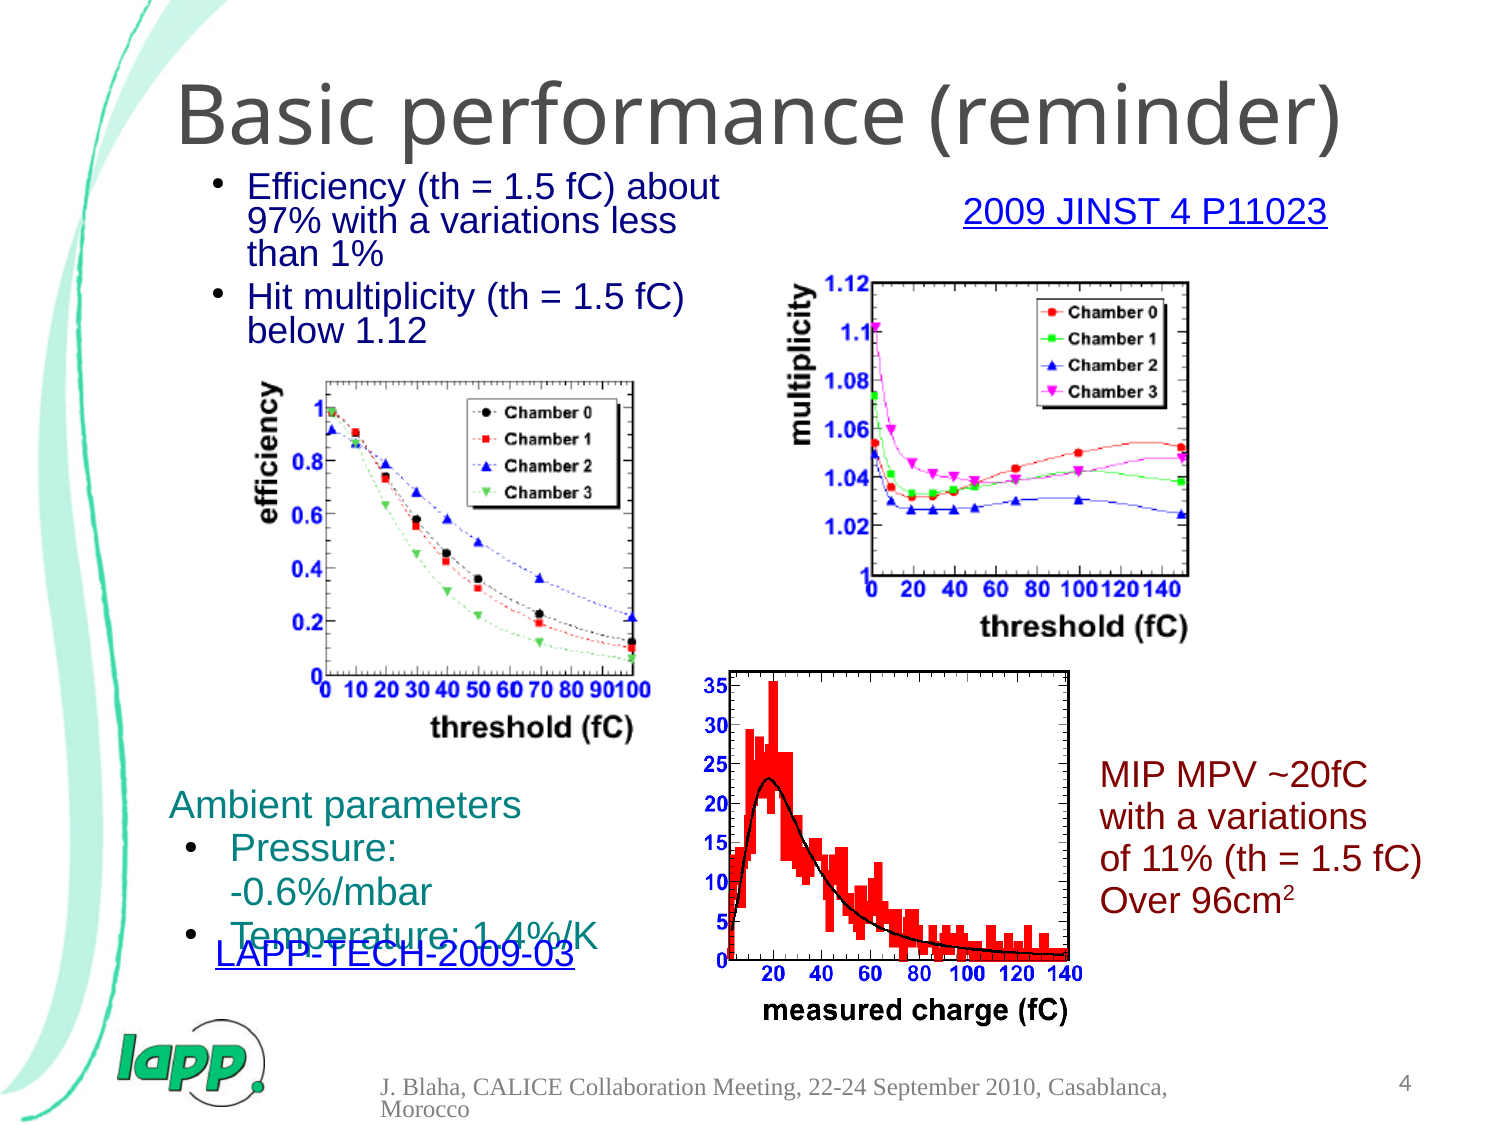

Basic performance (reminder)
#
Efficiency (th = 1.5 fC) about 97% with a variations less than 1%
Hit multiplicity (th = 1.5 fC) below 1.12
2009 JINST 4 P11023
MIP MPV ~20fC
with a variations
of 11% (th = 1.5 fC)
Over 96cm2
Ambient parameters
Pressure: -0.6%/mbar
Temperature: 1.4%/K
LAPP-TECH-2009-03
4
J. Blaha, CALICE Collaboration Meeting, 22-24 September 2010, Casablanca, Morocco